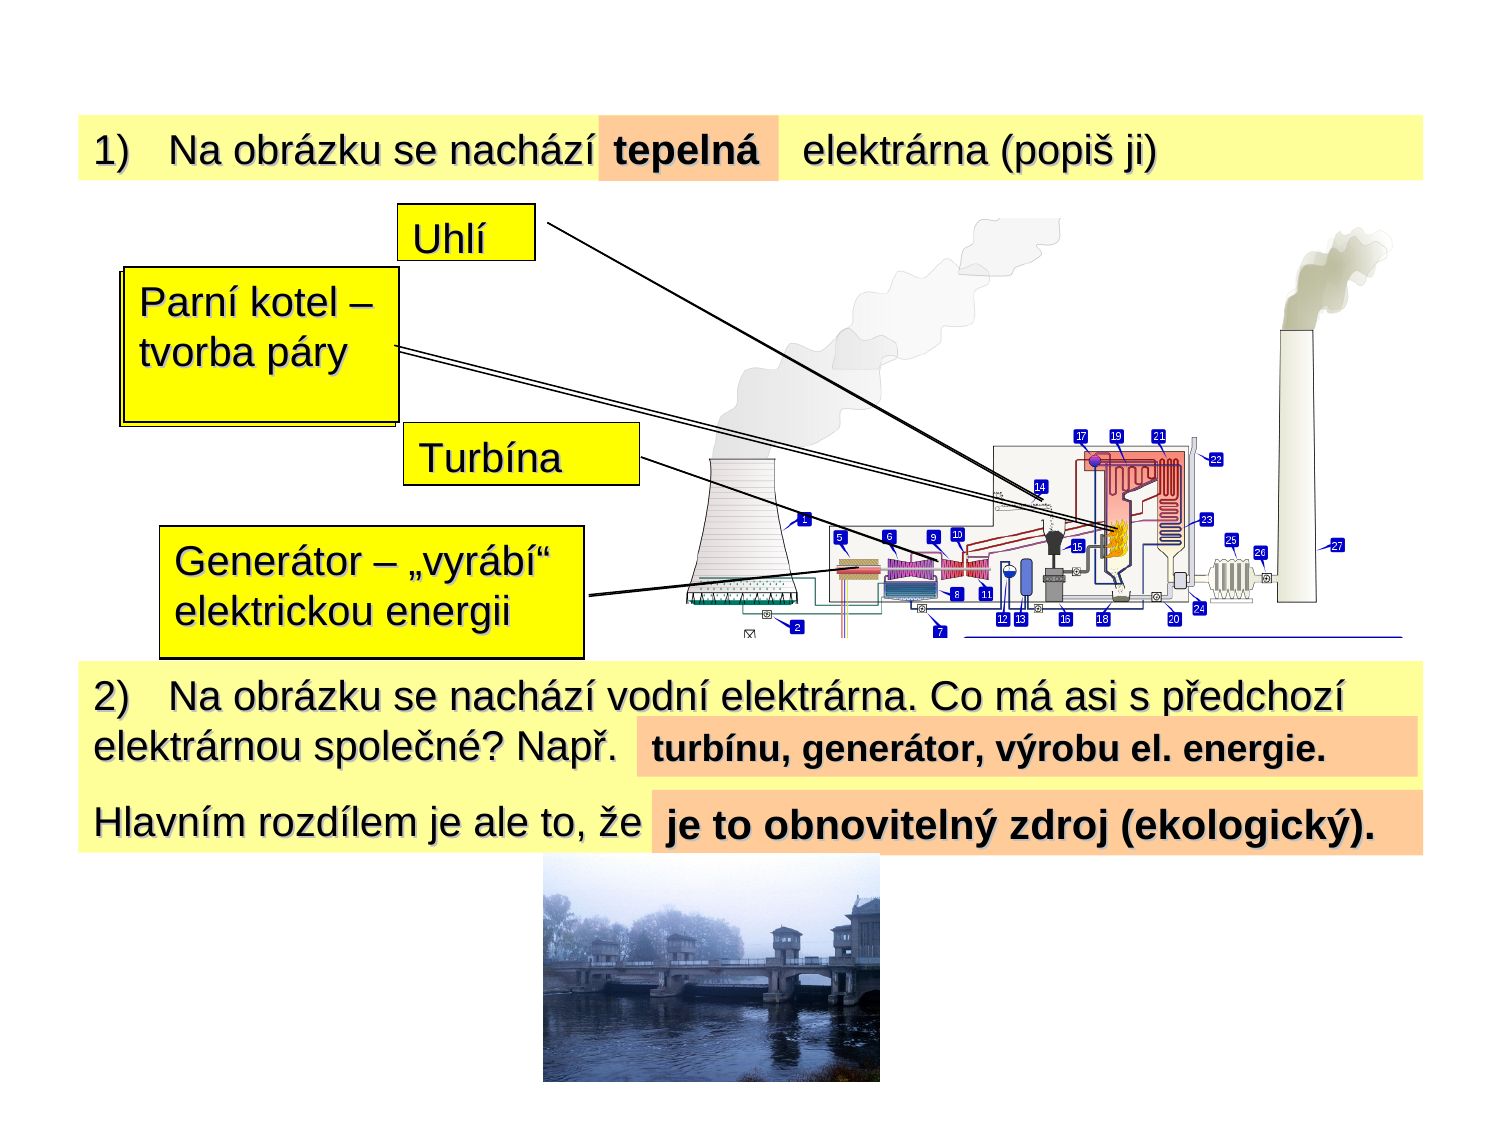

Na obrázku se nachází elektrárna (popiš ji)
tepelná
Uhlí
Parní kotel – tvorba páry
Turbína
Generátor – „vyrábí“ elektrickou energii
2)	Na obrázku se nachází vodní elektrárna. Co má asi s předchozí elektrárnou společné? Např.
Hlavním rozdílem je ale to, že
turbínu, generátor, výrobu el. energie.
je to obnovitelný zdroj (ekologický).